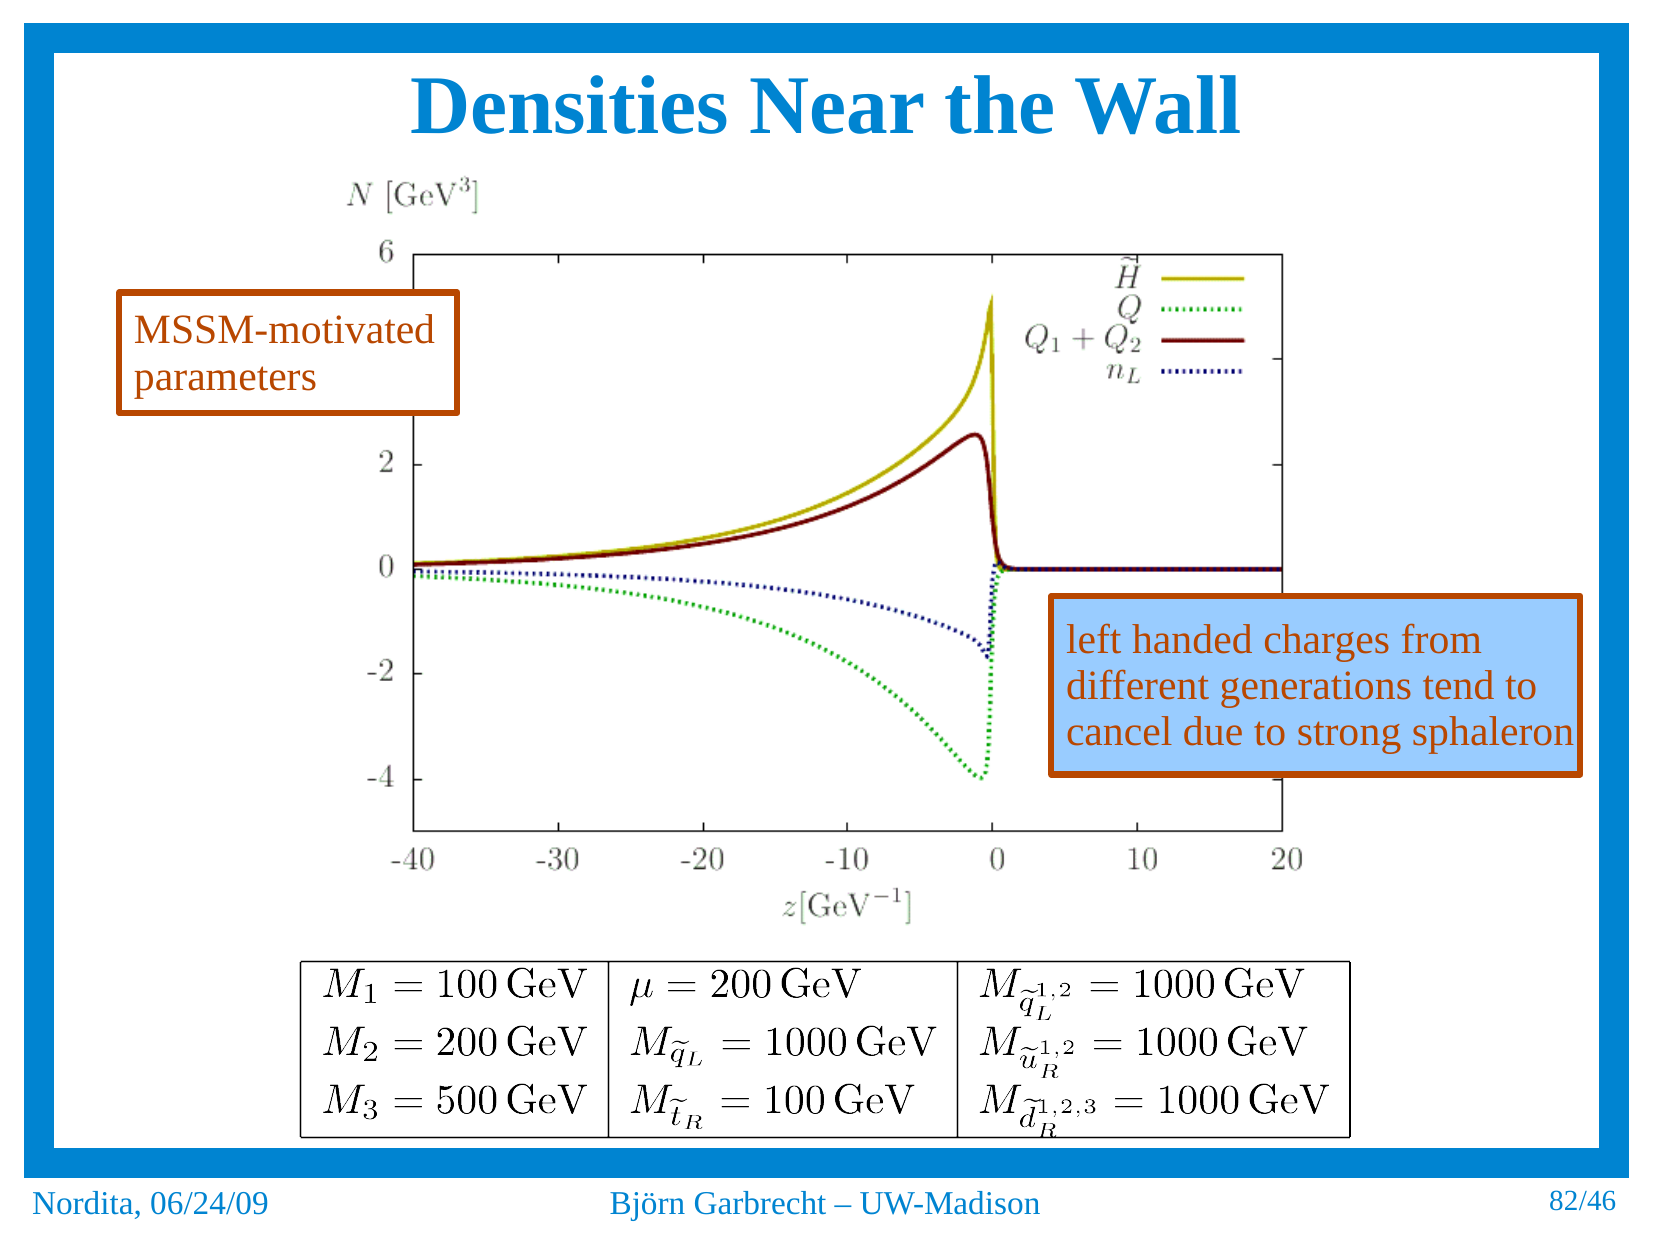

# Densities Near the Wall
MSSM-motivated
parameters
left handed charges from
different generations tend to
cancel due to strong sphaleron
Björn Garbrecht – UW-Madison
82